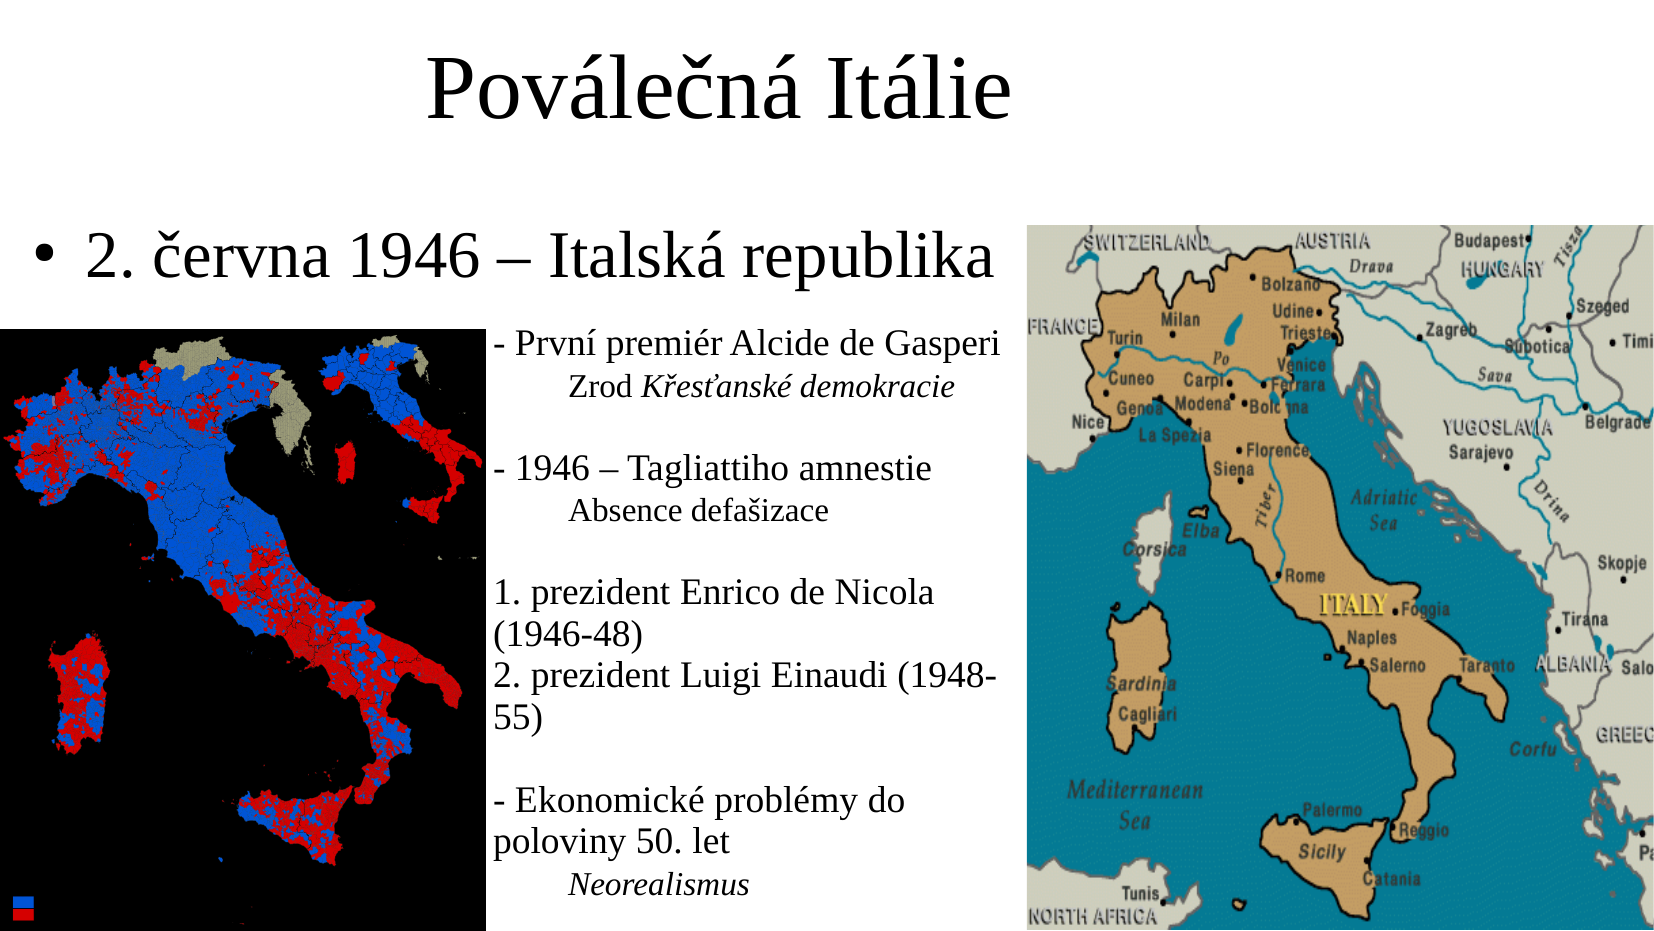

# Poválečná Itálie
2. června 1946 – Italská republika
- První premiér Alcide de Gasperi
	Zrod Křesťanské demokracie
- 1946 – Tagliattiho amnestie
	Absence defašizace
1. prezident Enrico de Nicola (1946-48)
2. prezident Luigi Einaudi (1948-55)
- Ekonomické problémy do poloviny 50. let
	Neorealismus